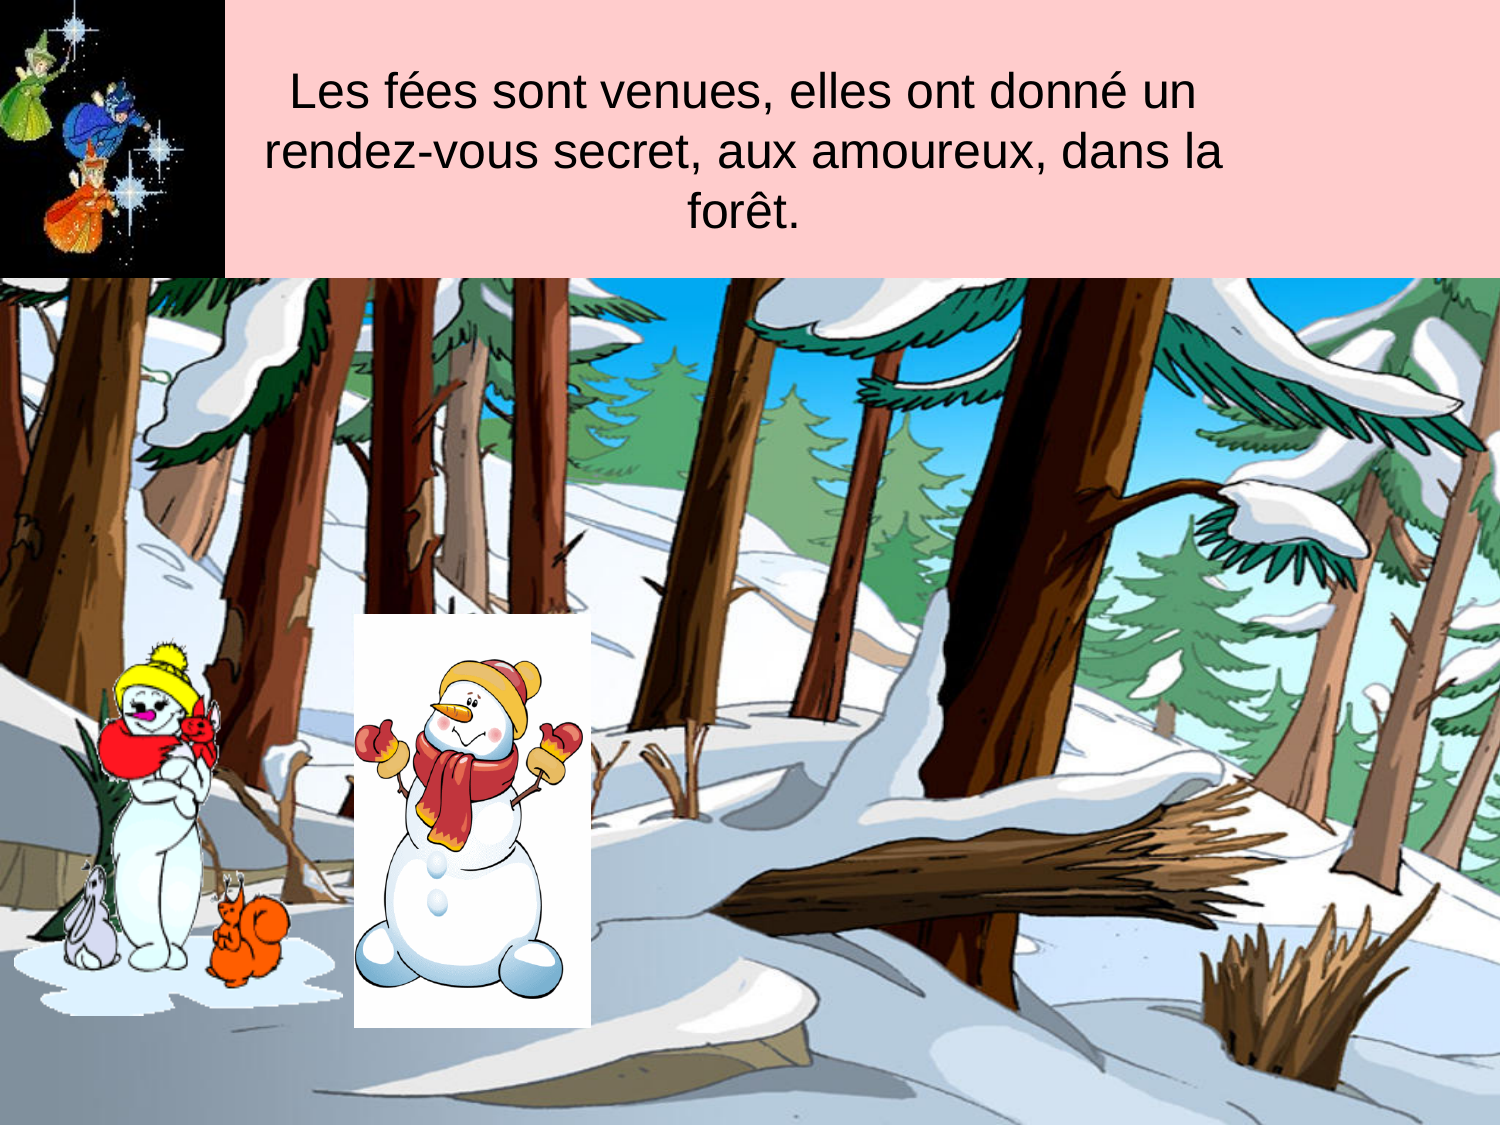

# Les fées sont venues, elles ont donné un rendez-vous secret, aux amoureux, dans la forêt.